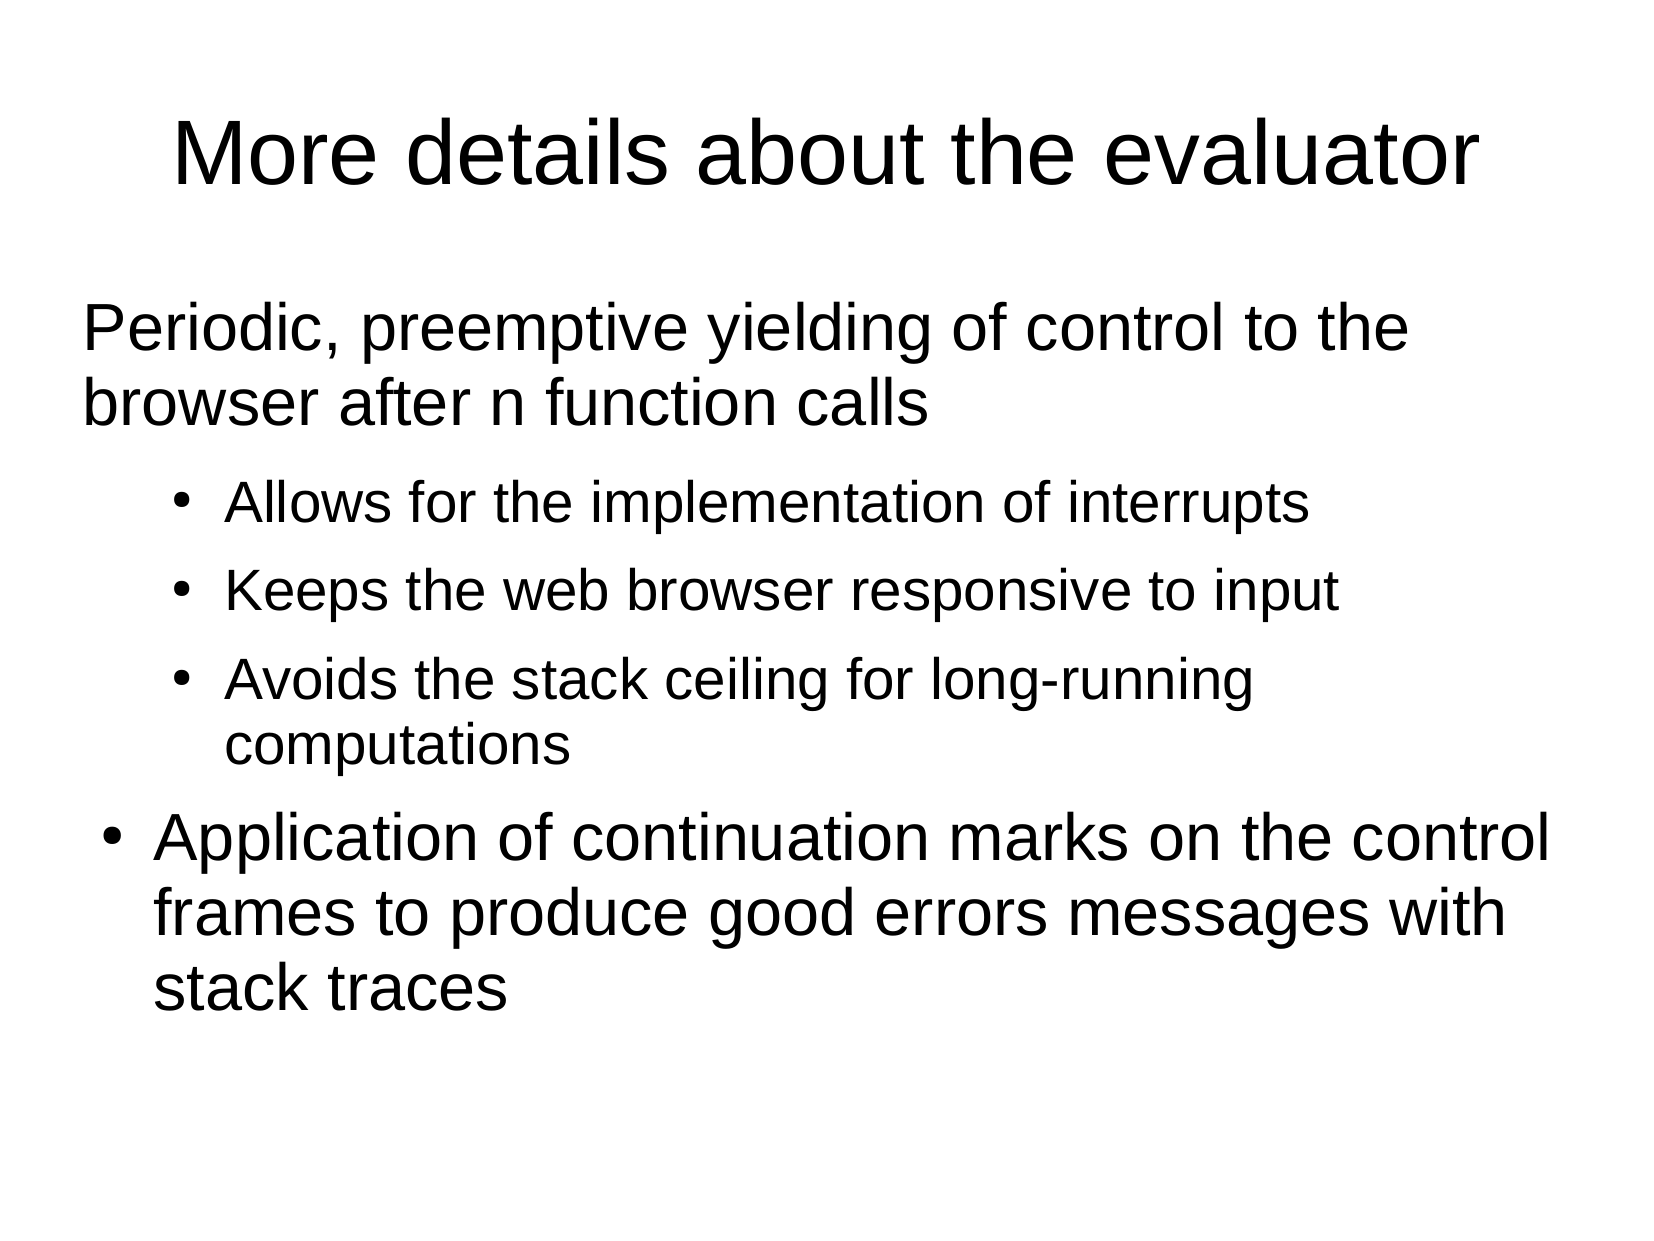

# More details about the evaluator
Periodic, preemptive yielding of control to the browser after n function calls
Allows for the implementation of interrupts
Keeps the web browser responsive to input
Avoids the stack ceiling for long-running computations
Application of continuation marks on the control frames to produce good errors messages with stack traces